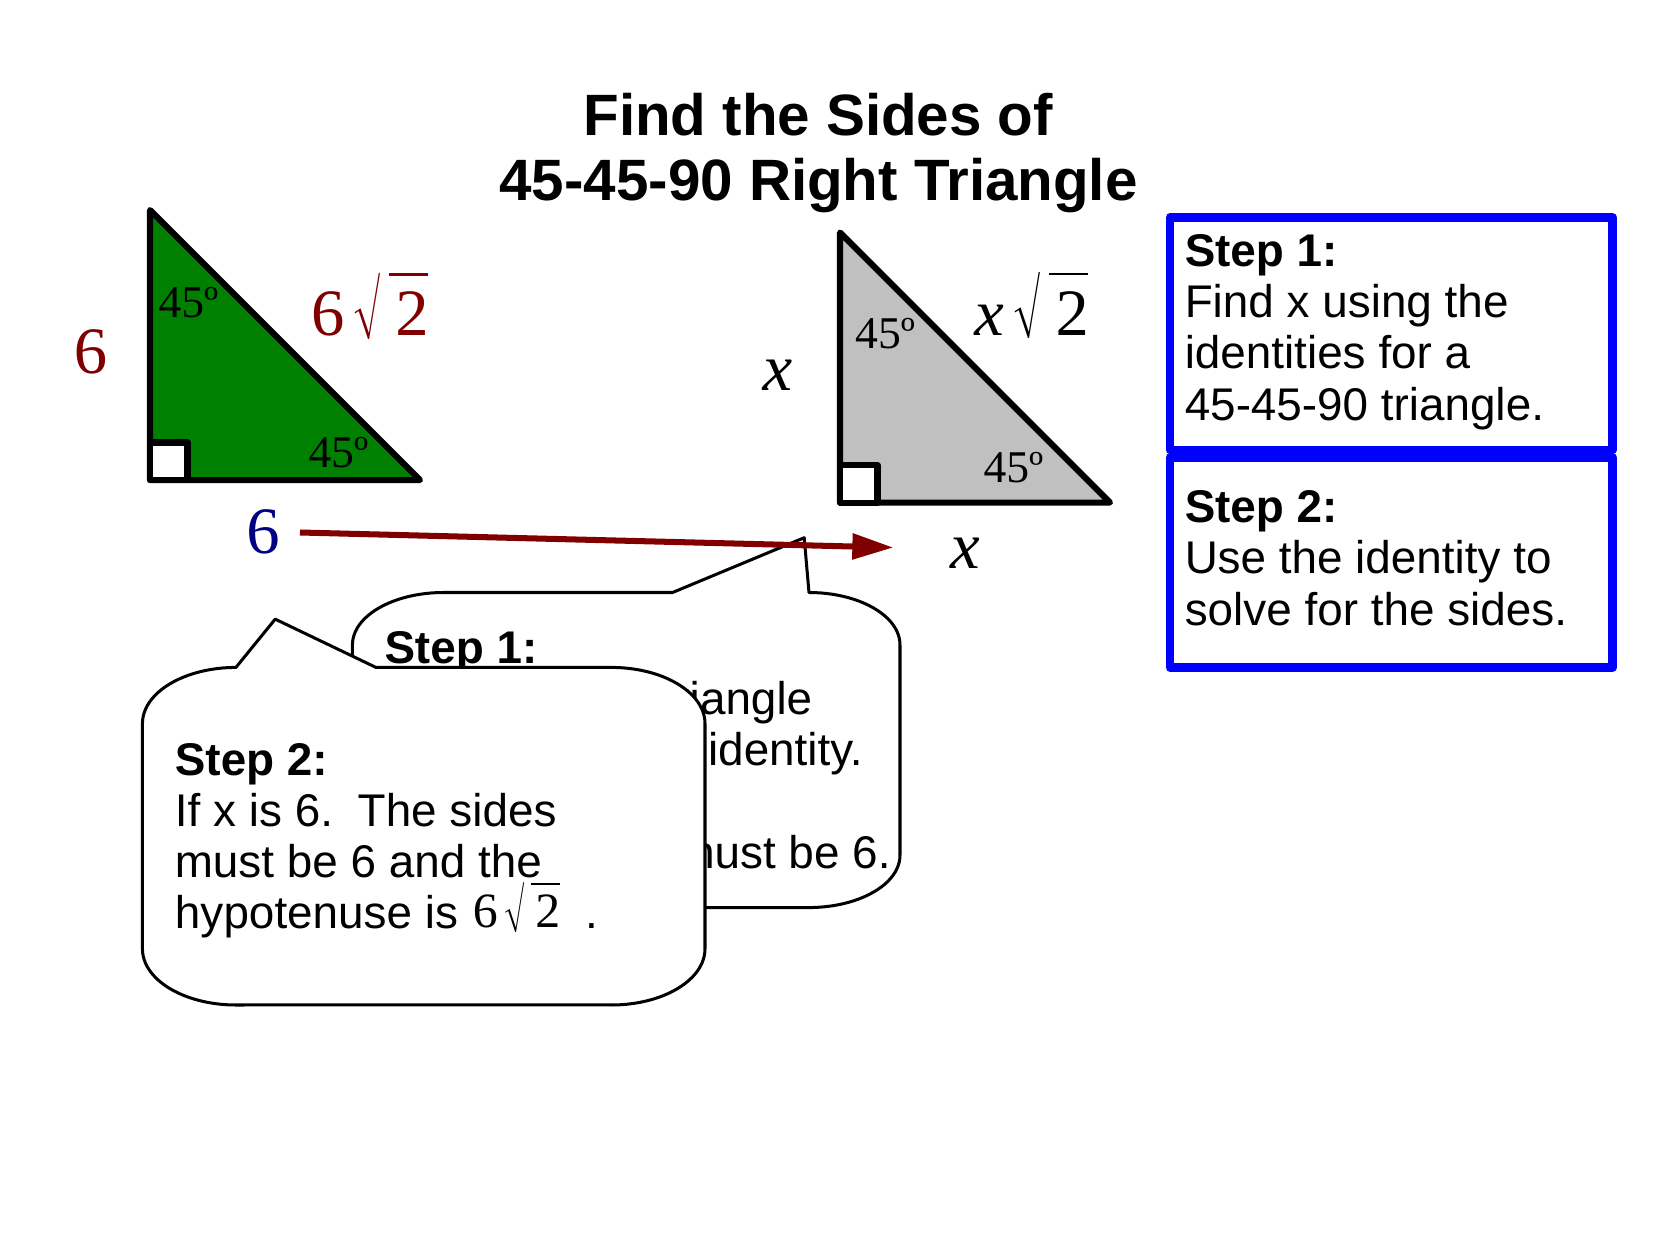

Find the Sides of
45-45-90 Right Triangle
Step 1:
Find x using the
identities for a
45-45-90 triangle.
Step 2:
Use the identity to
solve for the sides.
Step 1:
Compare the triangle
to the 45-45-90 identity.
We find that x must be 6.
Step 2:
If x is 6. The sides
must be 6 and the
hypotenuse is .